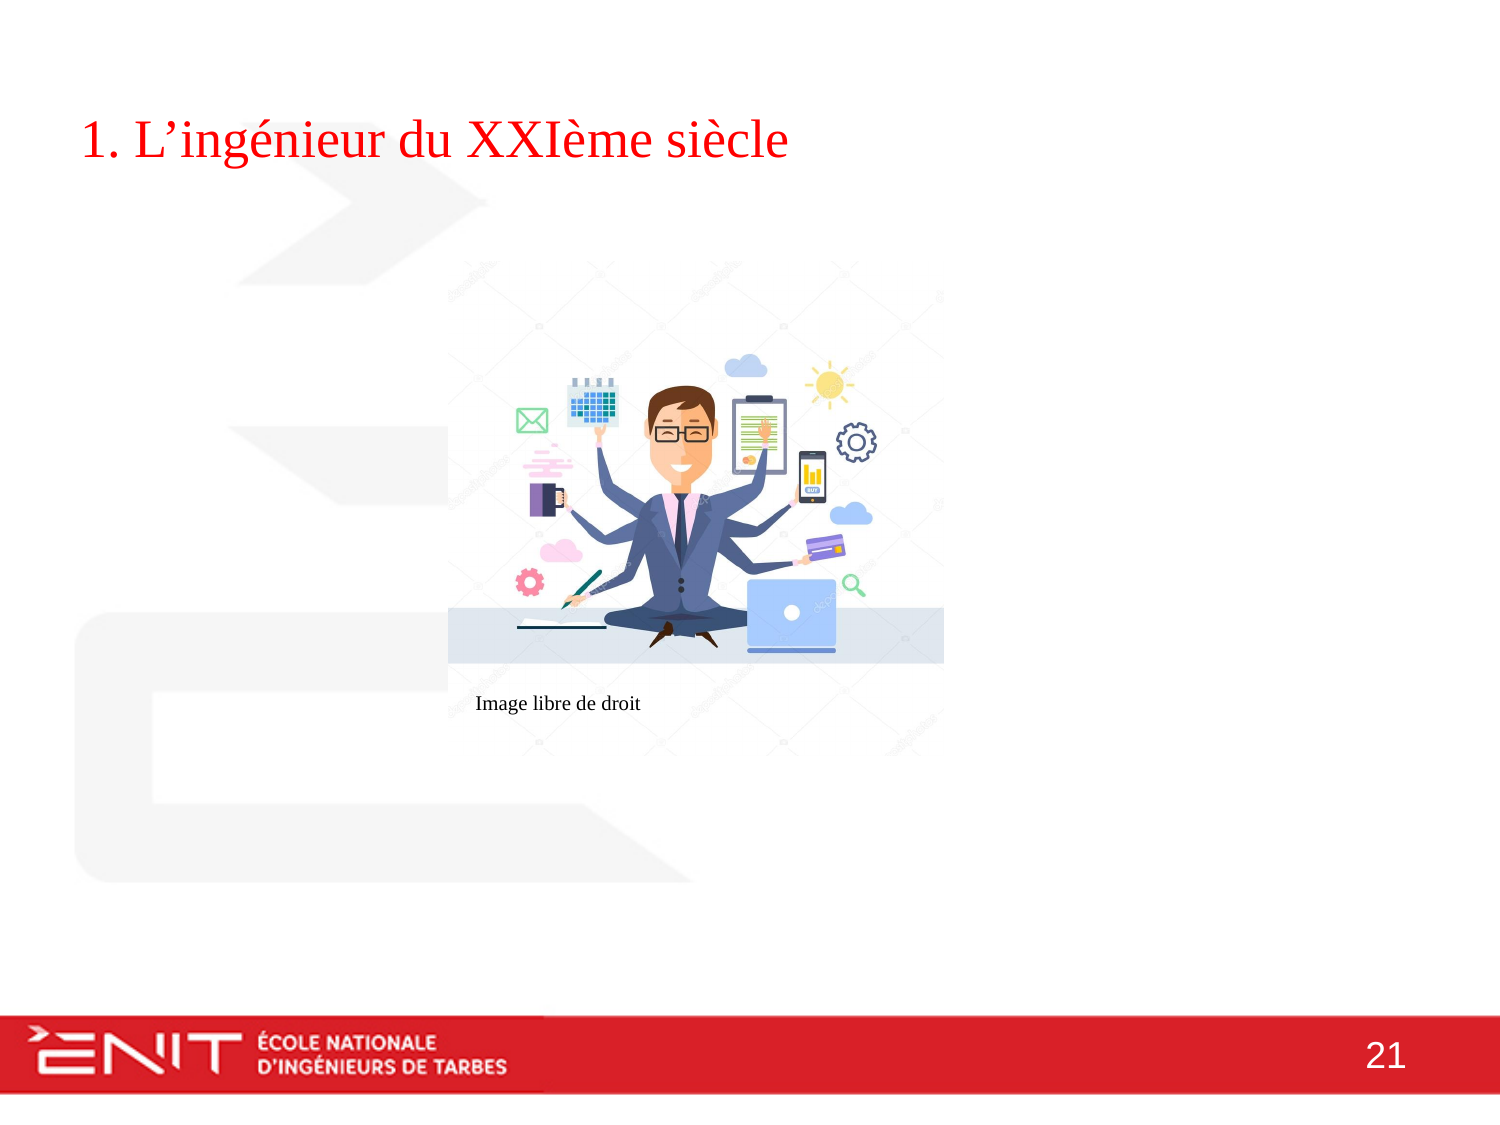

# 1. L’ingénieur du XXIème siècle
Image libre de droit